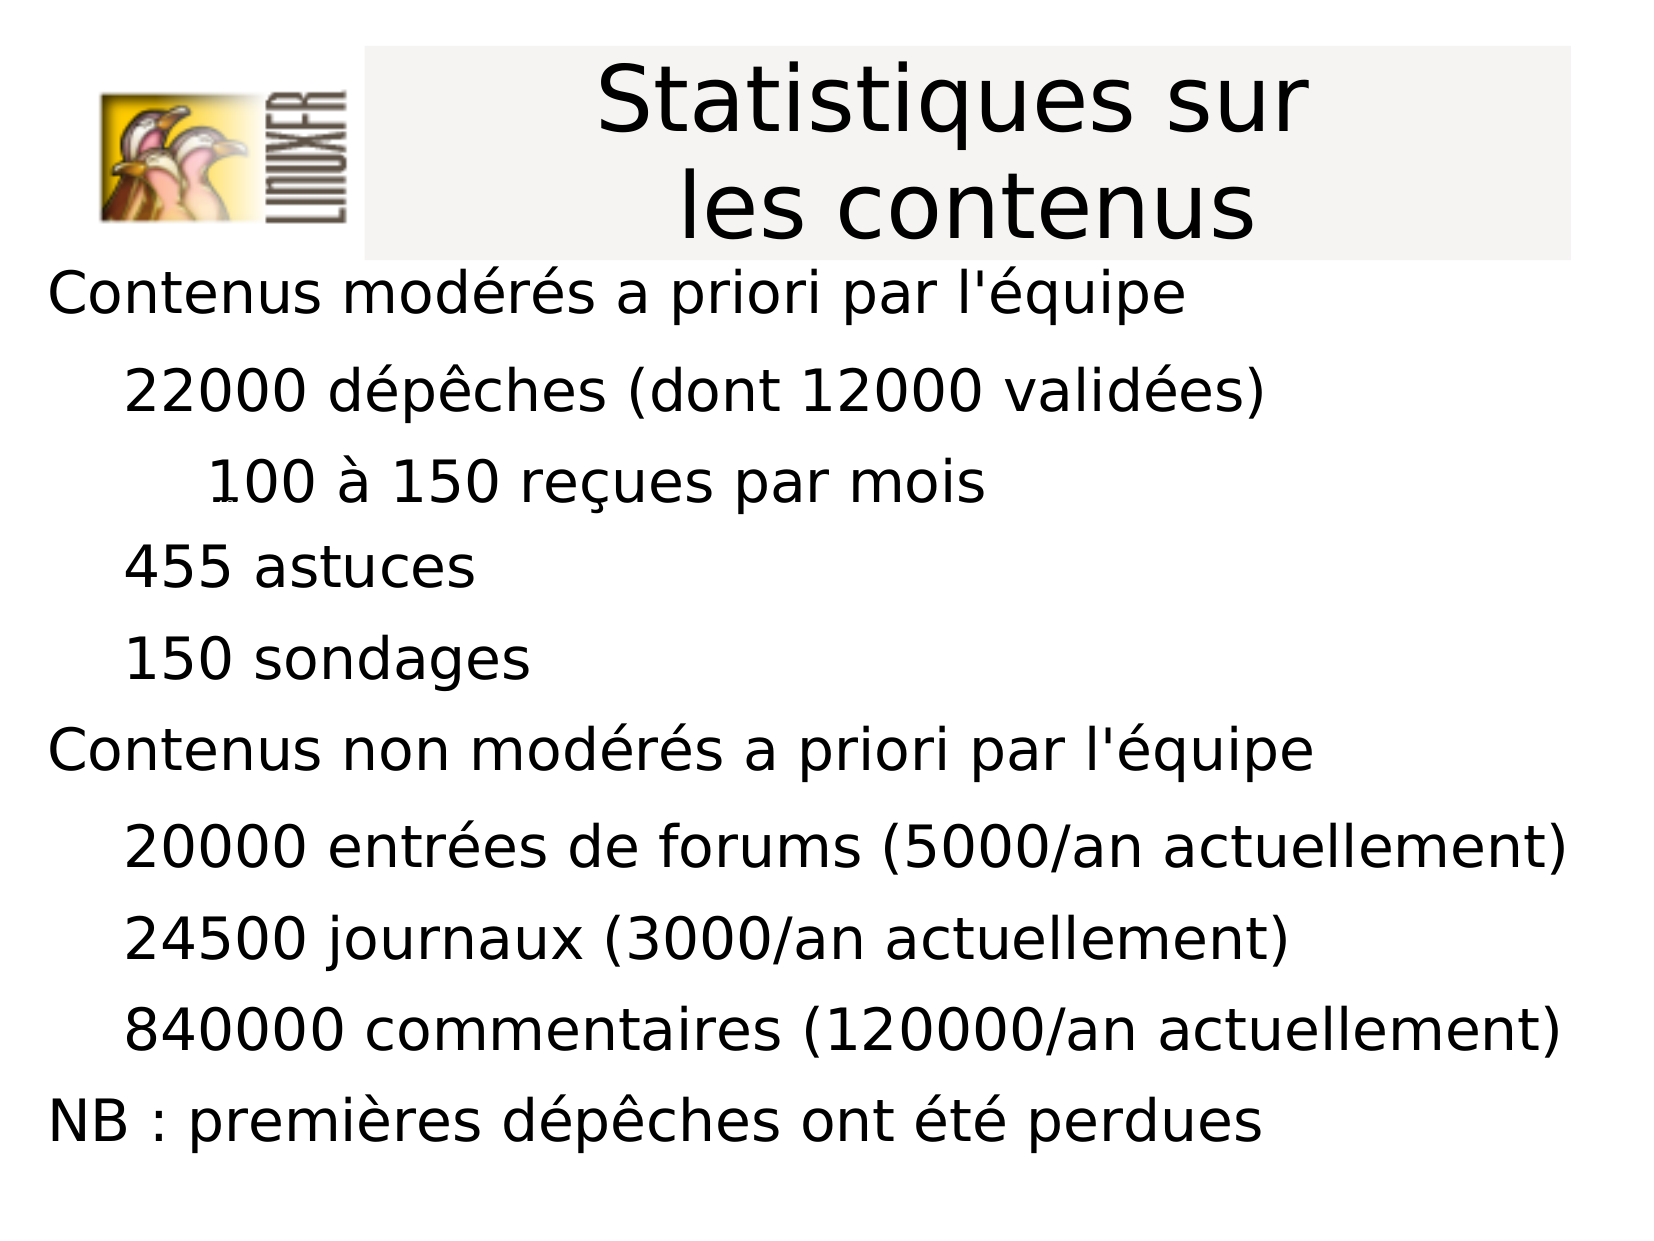

# Statistiques sur les contenus
Contenus modérés a priori par l'équipe
22000 dépêches (dont 12000 validées)
100 à 150 reçues par mois
455 astuces
150 sondages
Contenus non modérés a priori par l'équipe
20000 entrées de forums (5000/an actuellement)
24500 journaux (3000/an actuellement)
840000 commentaires (120000/an actuellement)
NB : premières dépêches ont été perdues
4665